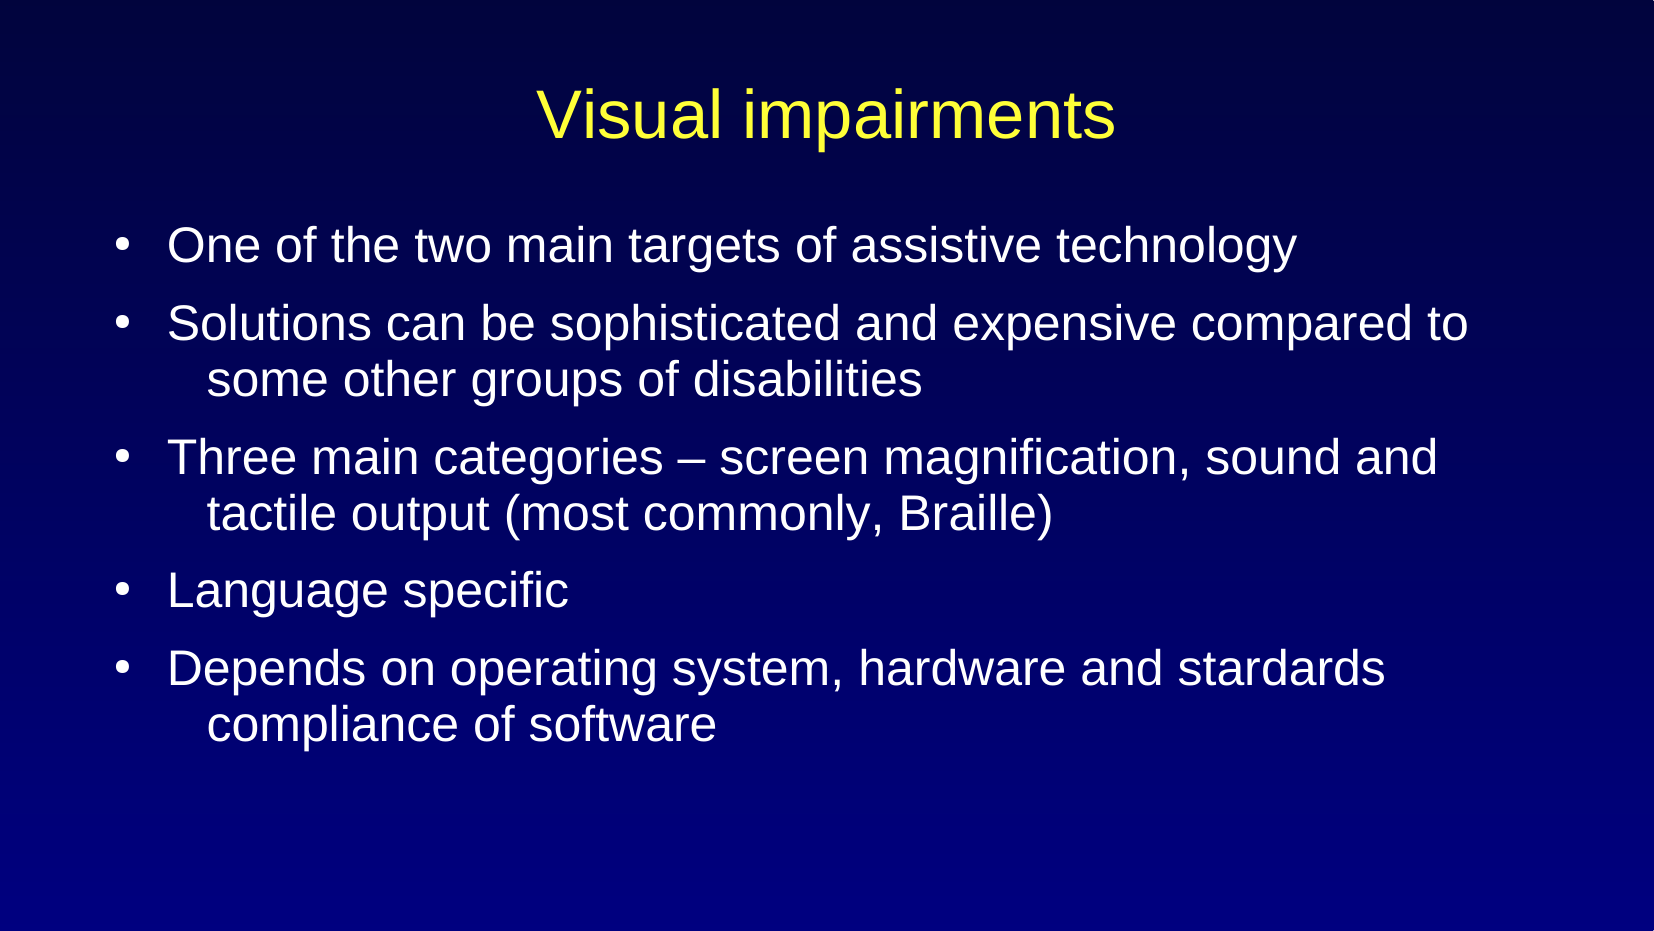

# Visual impairments
One of the two main targets of assistive technology
Solutions can be sophisticated and expensive compared to some other groups of disabilities
Three main categories – screen magnification, sound and tactile output (most commonly, Braille)
Language specific
Depends on operating system, hardware and stardards compliance of software